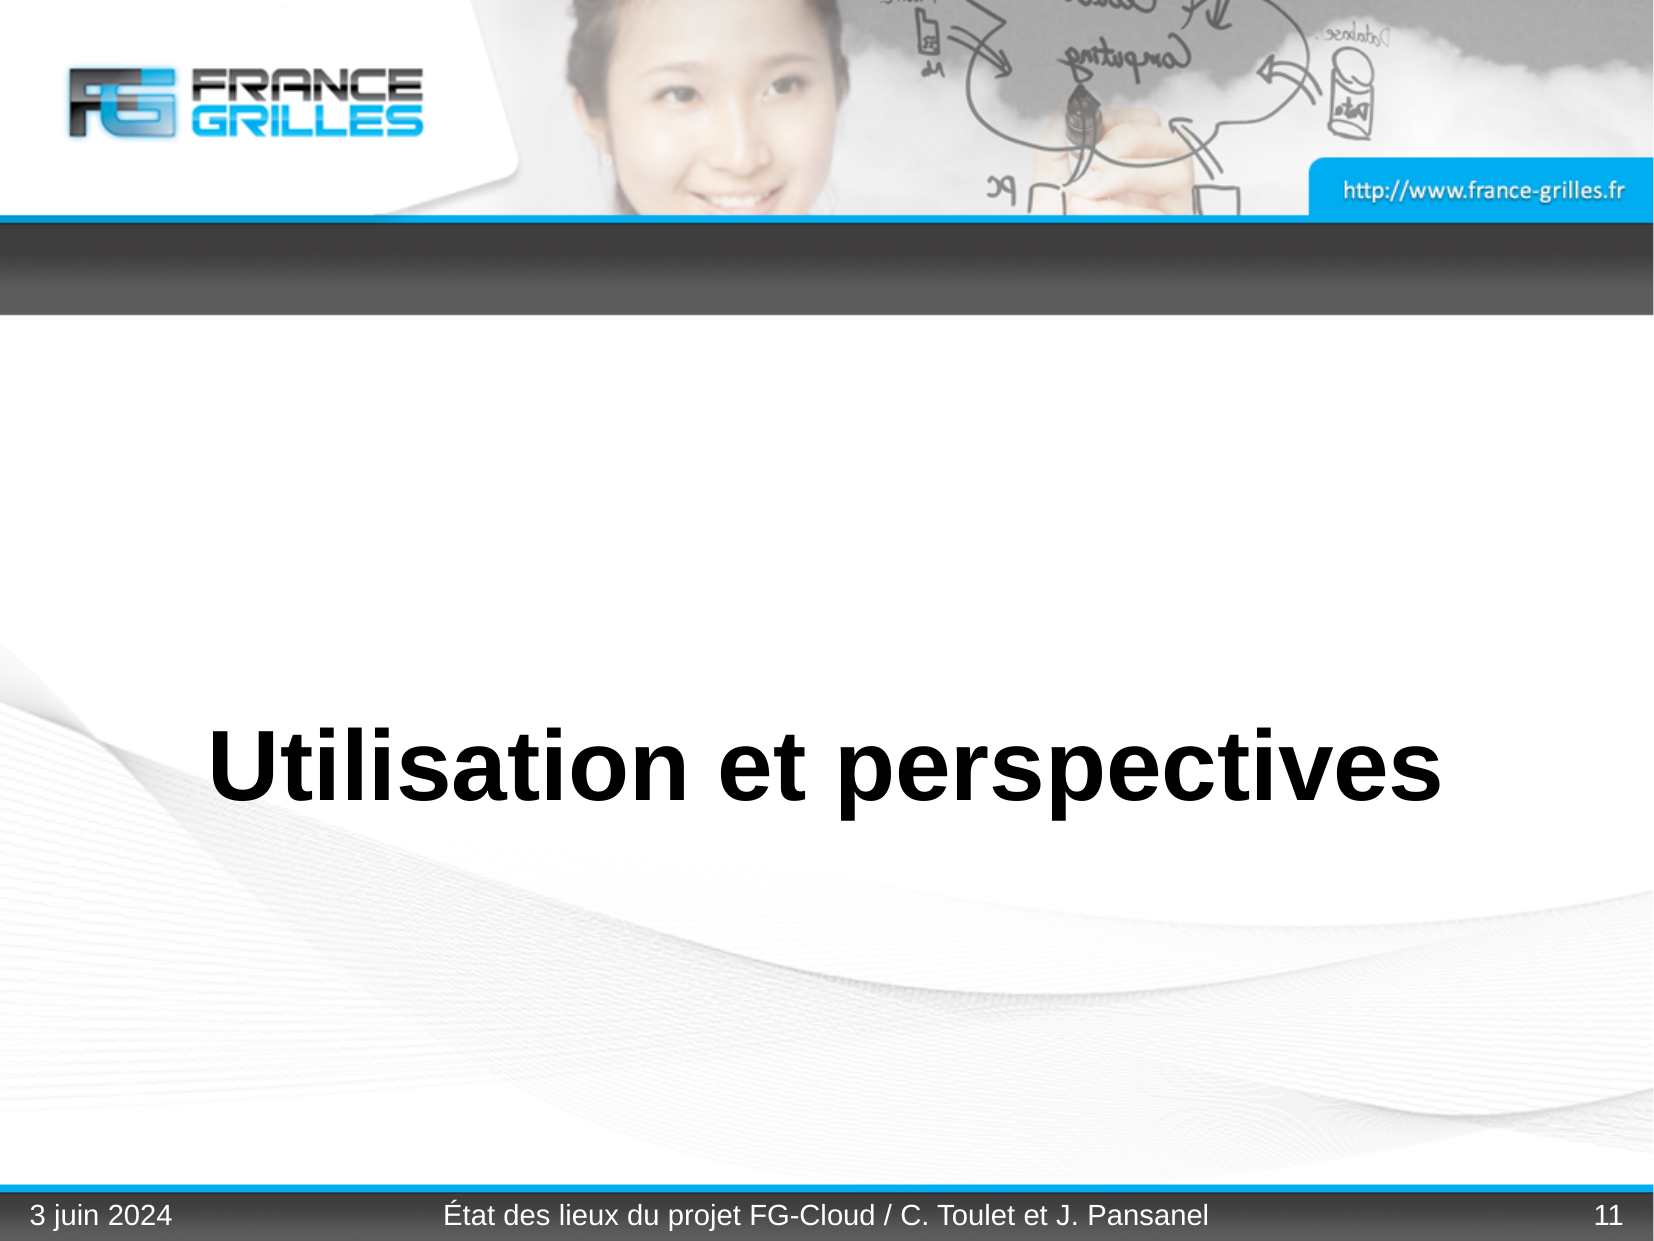

Utilisation et perspectives
3 juin 2024
État des lieux du projet FG-Cloud / C. Toulet et J. Pansanel
11